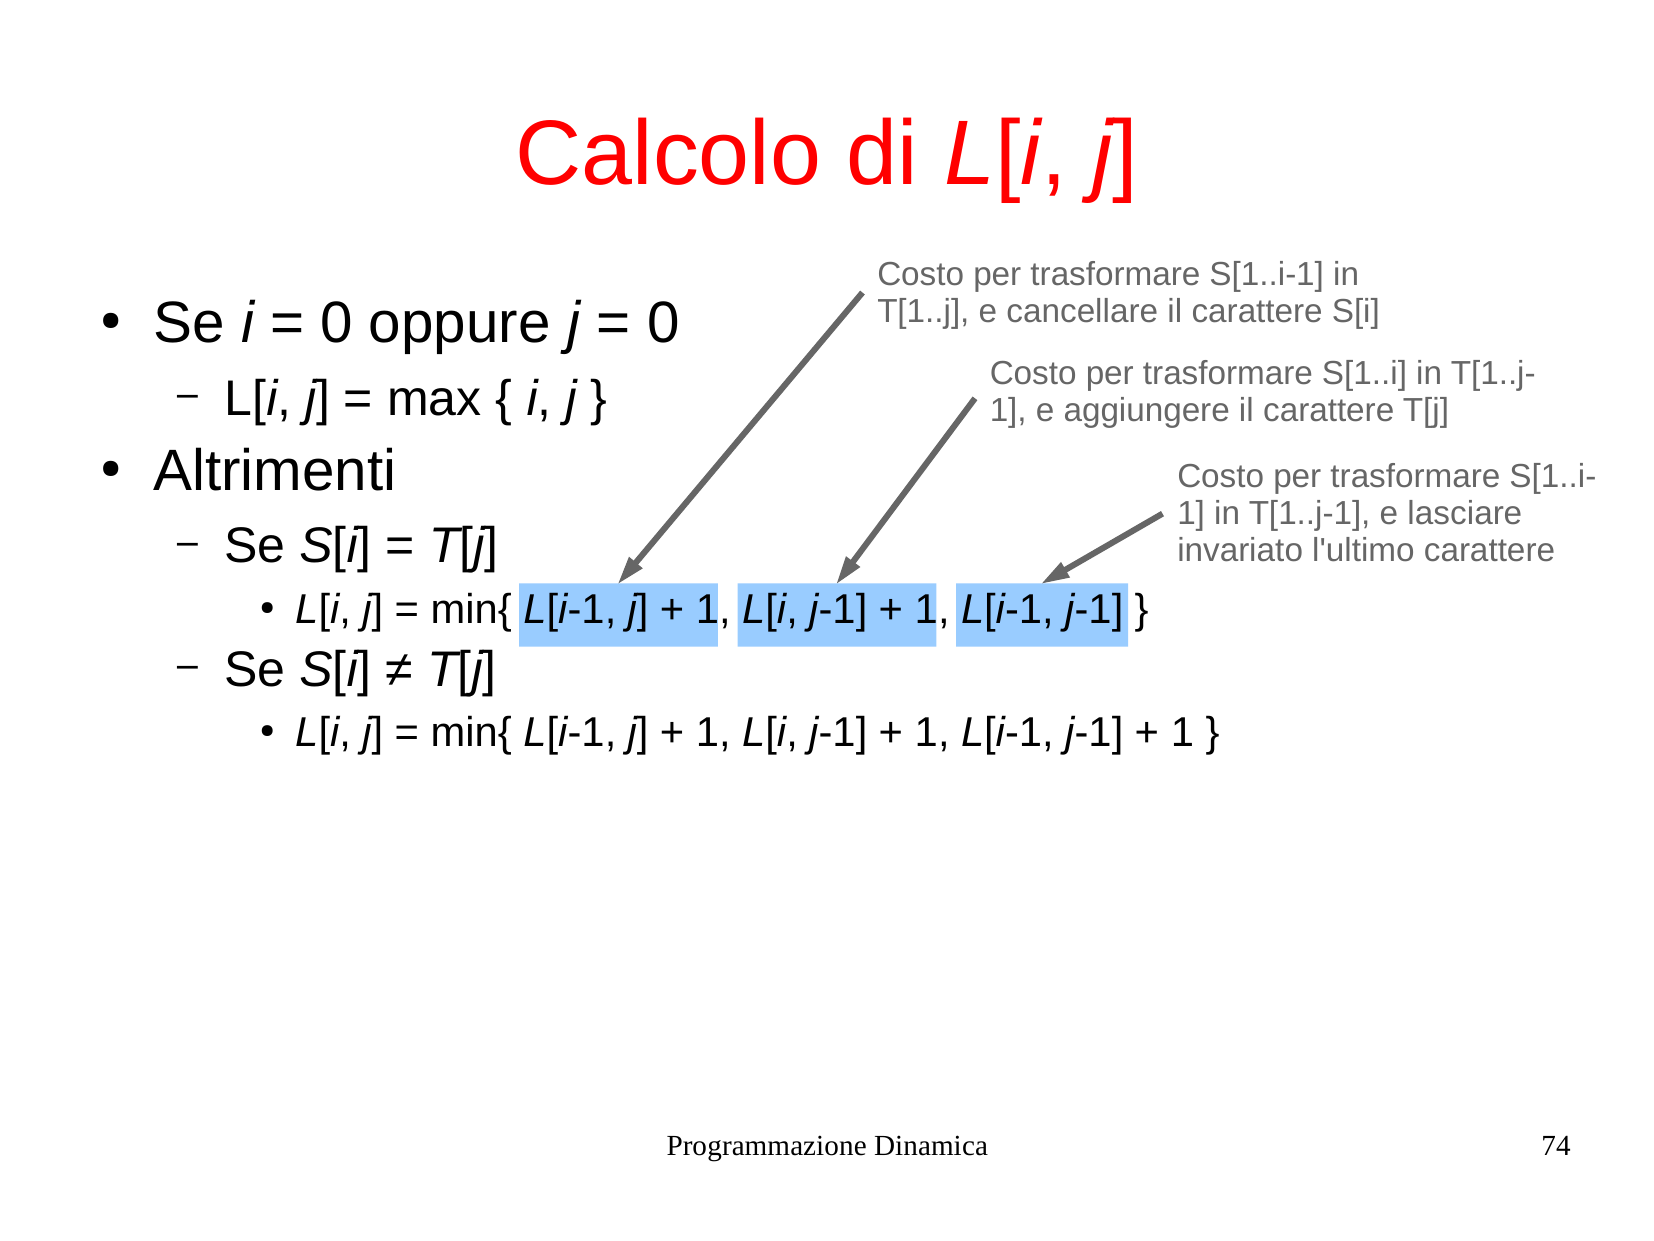

# Calcolo di L[i, j]
Costo per trasformare S[1..i-1] in T[1..j], e cancellare il carattere S[i]
Se i = 0 oppure j = 0
L[i, j] = max { i, j }
Altrimenti
Se S[i] = T[j]
L[i, j] = min{ L[i-1, j] + 1, L[i, j-1] + 1, L[i-1, j-1] }
Se S[i] ≠ T[j]
L[i, j] = min{ L[i-1, j] + 1, L[i, j-1] + 1, L[i-1, j-1] + 1 }
Costo per trasformare S[1..i] in T[1..j-1], e aggiungere il carattere T[j]
Costo per trasformare S[1..i-1] in T[1..j-1], e lasciare invariato l'ultimo carattere
Programmazione Dinamica
74